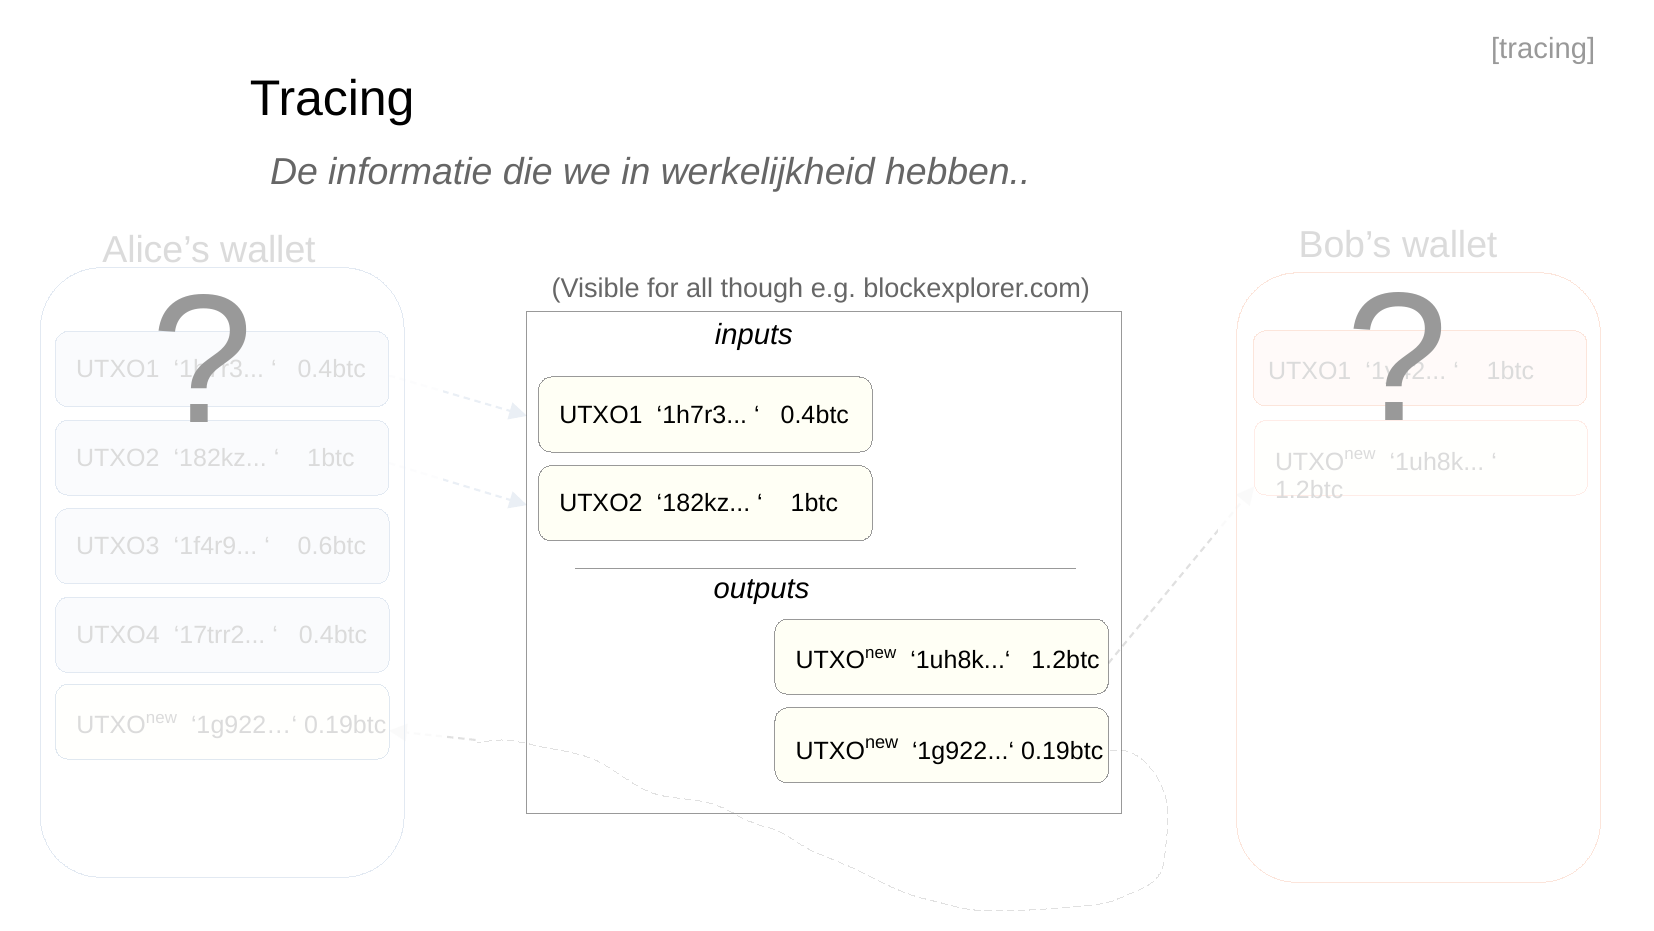

[tracing]
Tracing
De informatie die we in werkelijkheid hebben..
Bob’s wallet
Alice’s wallet
?
?
(Visible for all though e.g. blockexplorer.com)
inputs
UTXO1 ‘1h7r3... ‘ 0.4btc
UTXO1 ‘1y42... ‘ 1btc
UTXO1 ‘1h7r3... ‘ 0.4btc
UTXOnew ‘1uh8k... ‘ 1.2btc
UTXO2 ‘182kz... ‘ 1btc
UTXO2 ‘182kz... ‘ 1btc
UTXO3 ‘1f4r9... ‘ 0.6btc
outputs
UTXO4 ‘17trr2... ‘ 0.4btc
UTXOnew ‘1uh8k...‘ 1.2btc
UTXOnew ‘1g922…‘ 0.19btc
UTXOnew ‘1g922...‘ 0.19btc